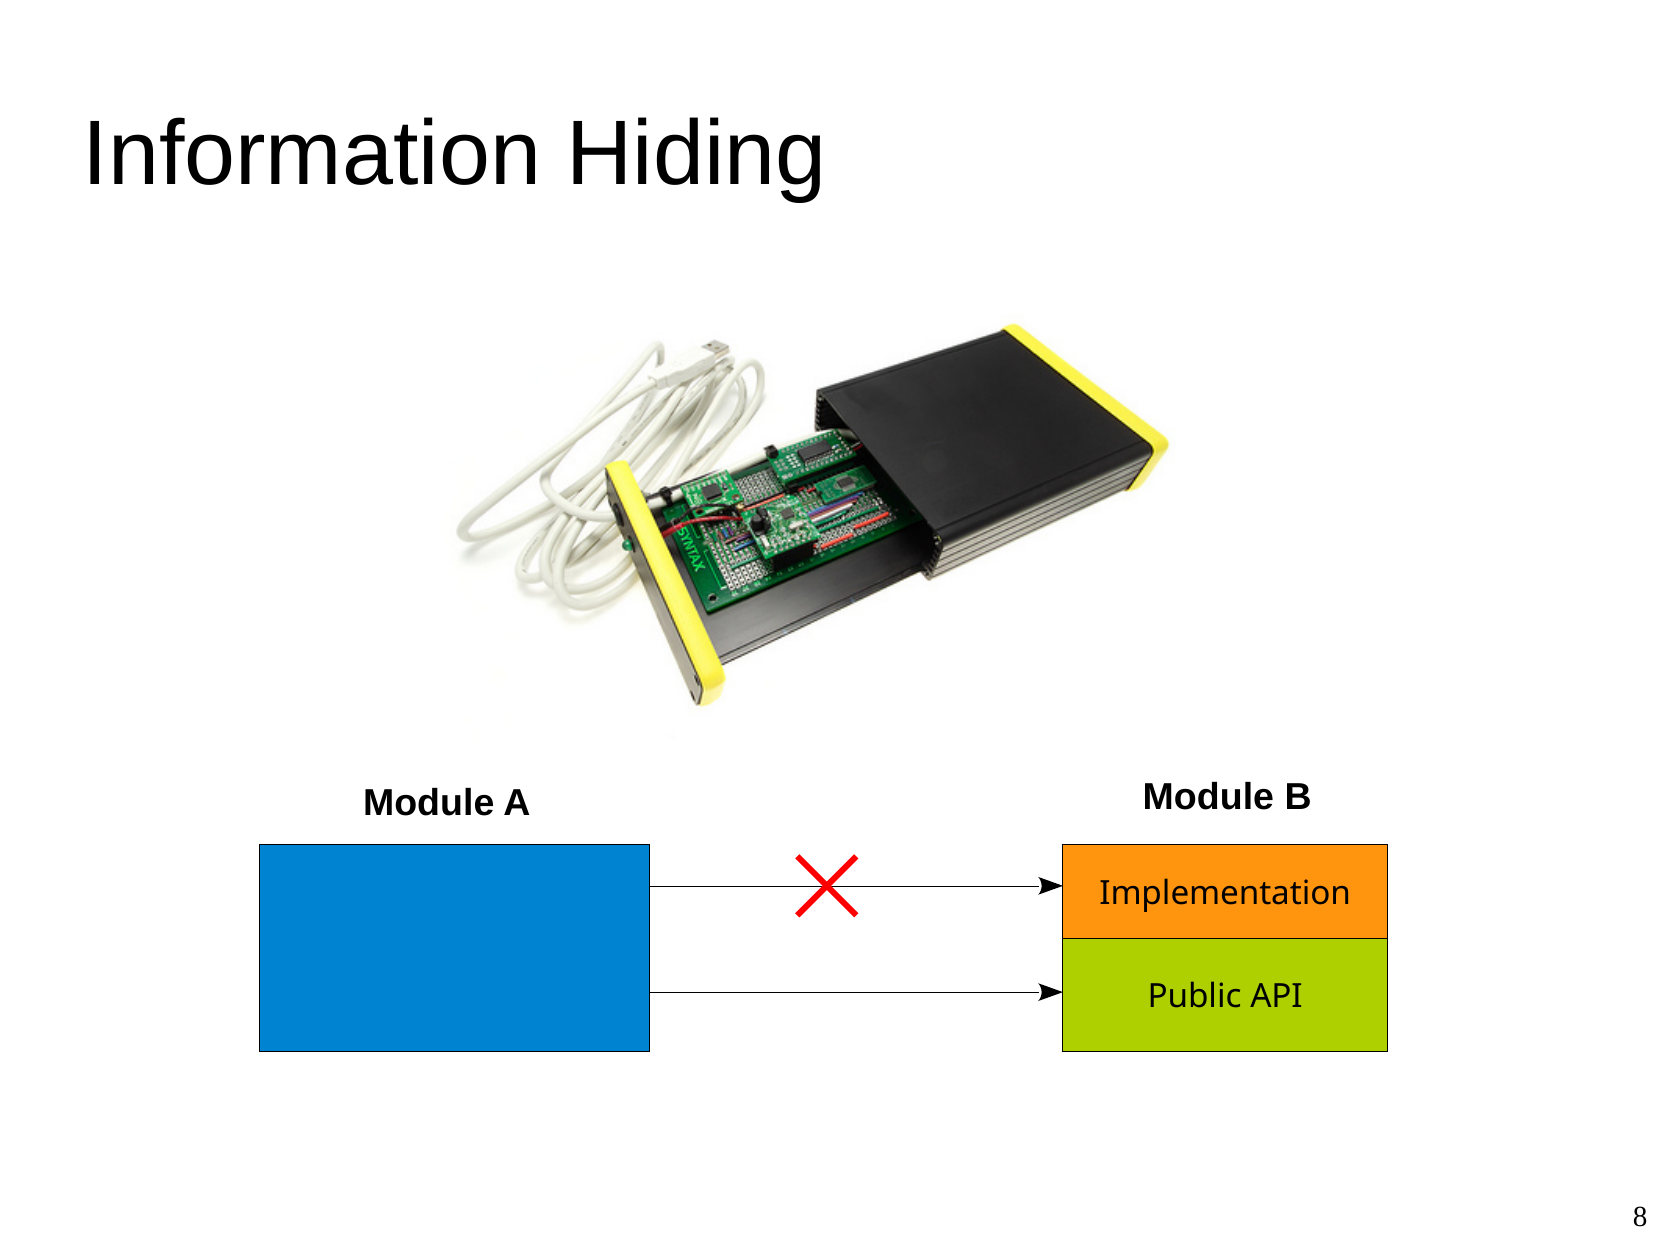

# Information Hiding
Module B
Module A
Implementation
Public API
8